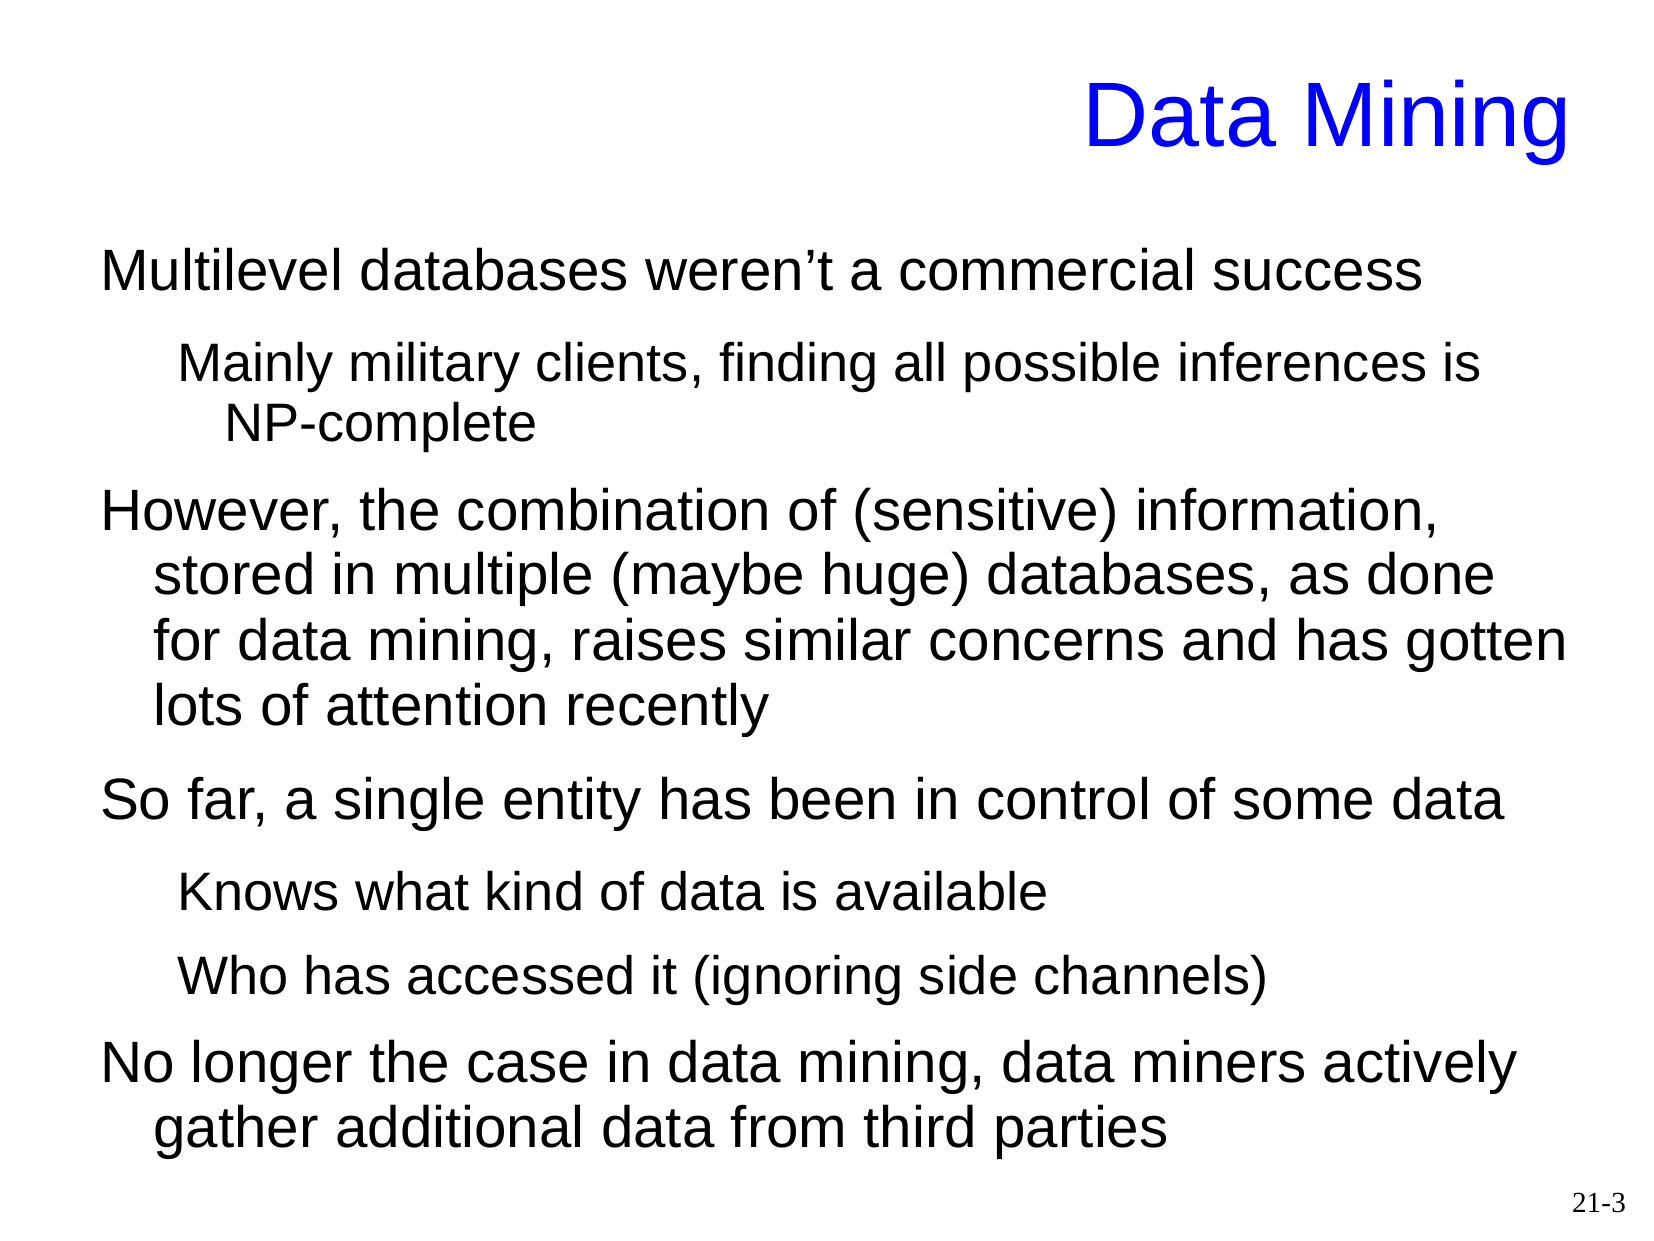

# Data Mining
Multilevel databases weren’t a commercial success
Mainly military clients, finding all possible inferences is NP-complete
However, the combination of (sensitive) information, stored in multiple (maybe huge) databases, as done for data mining, raises similar concerns and has gotten lots of attention recently
So far, a single entity has been in control of some data
Knows what kind of data is available
Who has accessed it (ignoring side channels)
No longer the case in data mining, data miners actively gather additional data from third parties